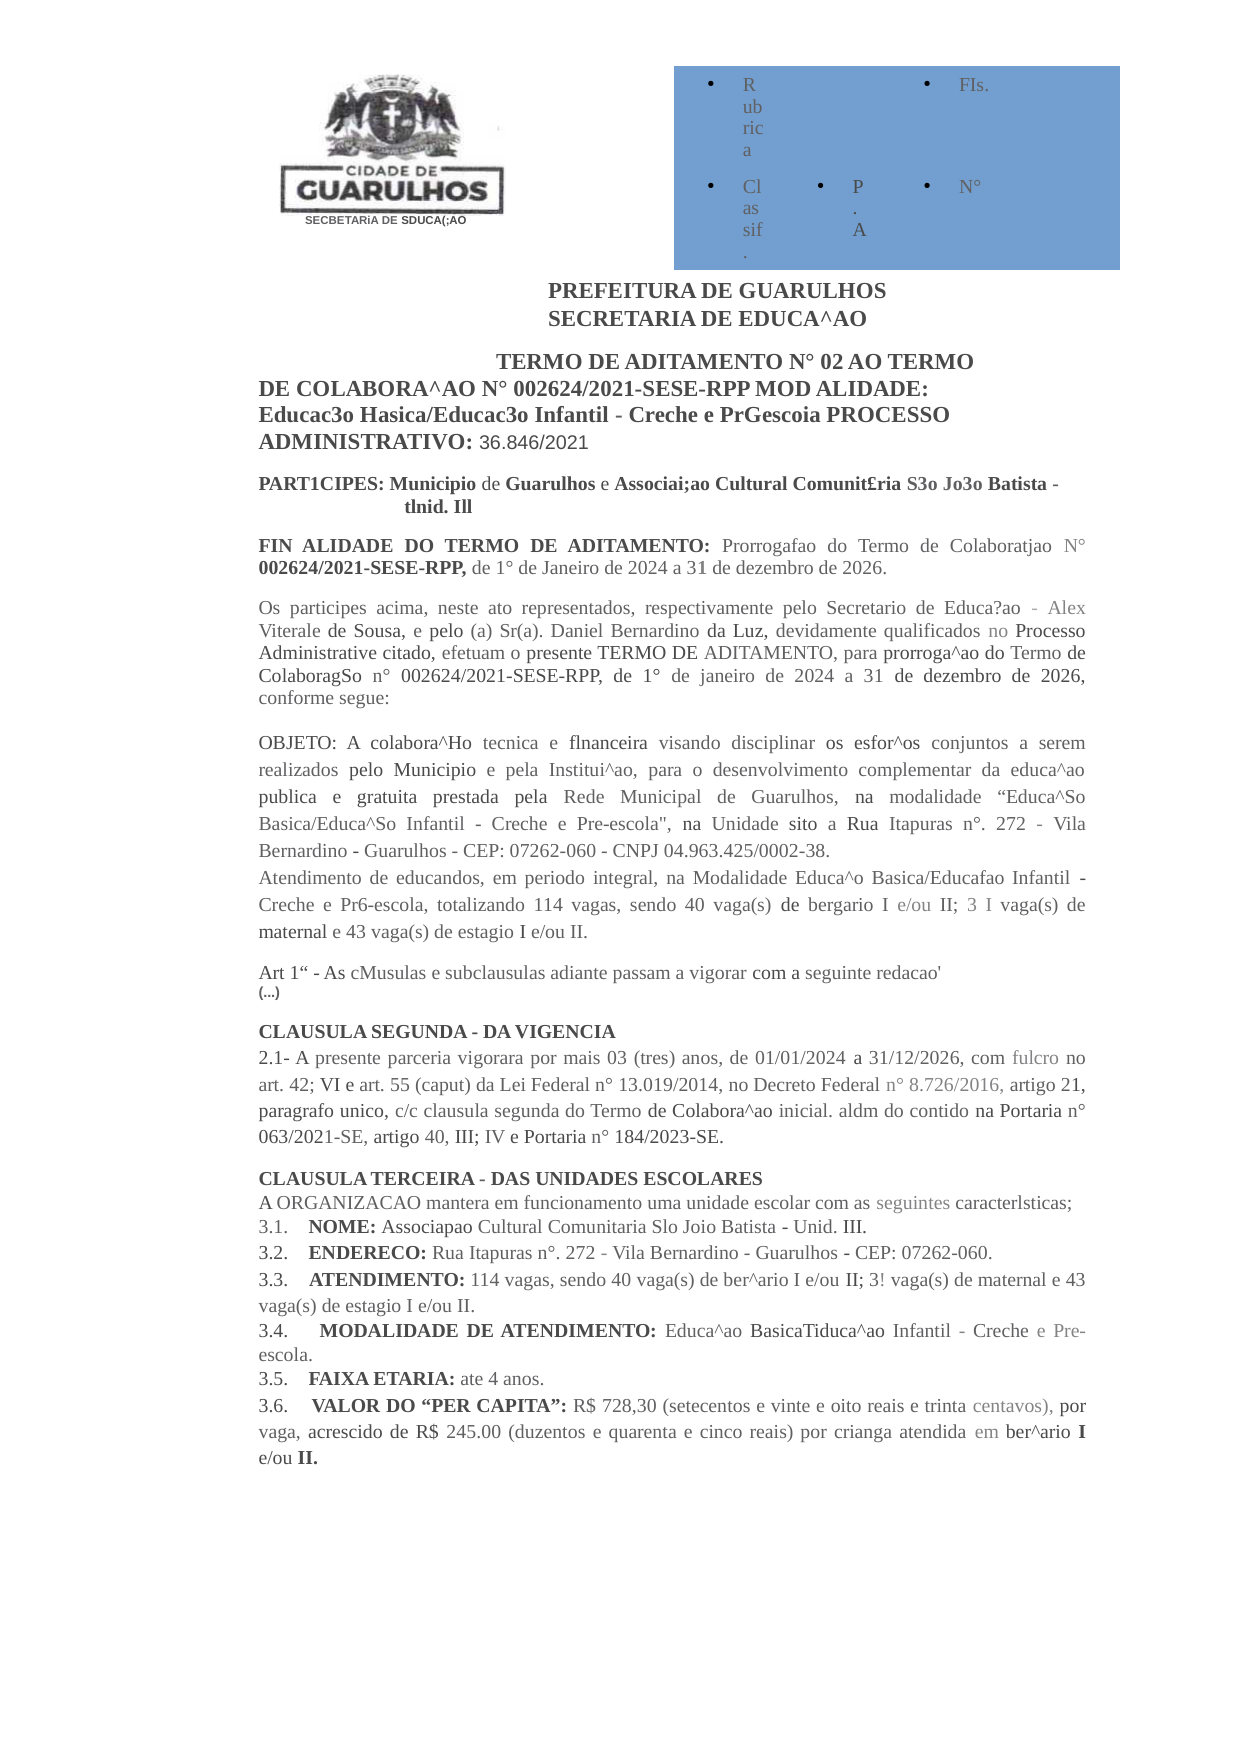

| Rubrica | | FIs. |
| --- | --- | --- |
| Classif. | P.A | N° |
SECBETARiA DE SDUCA(;Ao
PREFEITURA DE GUARULHOS SECRETARIA DE EDUCA^AO
TERMO DE ADITAMENTO N° 02 AO TERMO DE COLABORA^AO N° 002624/2021-SESE-RPP MOD ALIDADE: Educac3o Hasica/Educac3o Infantil - Creche e PrGescoia PROCESSO ADMINISTRATIVO: 36.846/2021
PART1CIPES: Municipio de Guarulhos e Associai;ao Cultural Comunit£ria S3o Jo3o Batista - tlnid. Ill
FIN ALIDADE DO TERMO DE ADITAMENTO: Prorrogafao do Termo de Colaboratjao N° 002624/2021-SESE-RPP, de 1° de Janeiro de 2024 a 31 de dezembro de 2026.
Os participes acima, neste ato representados, respectivamente pelo Secretario de Educa?ao - Alex Viterale de Sousa, e pelo (a) Sr(a). Daniel Bernardino da Luz, devidamente qualificados no Processo Administrative citado, efetuam o presente TERMO DE ADITAMENTO, para prorroga^ao do Termo de ColaboragSo n° 002624/2021-SESE-RPP, de 1° de janeiro de 2024 a 31 de dezembro de 2026, conforme segue:
OBJETO: A colabora^Ho tecnica e flnanceira visando disciplinar os esfor^os conjuntos a serem realizados pelo Municipio e pela Institui^ao, para o desenvolvimento complementar da educa^ao publica e gratuita prestada pela Rede Municipal de Guarulhos, na modalidade “Educa^So Basica/Educa^So Infantil - Creche e Pre-escola", na Unidade sito a Rua Itapuras n°. 272 - Vila Bernardino - Guarulhos - CEP: 07262-060 - CNPJ 04.963.425/0002-38.
Atendimento de educandos, em periodo integral, na Modalidade Educa^o Basica/Educafao Infantil - Creche e Pr6-escola, totalizando 114 vagas, sendo 40 vaga(s) de bergario I e/ou II; 3 I vaga(s) de maternal e 43 vaga(s) de estagio I e/ou II.
Art 1“ - As cMusulas e subclausulas adiante passam a vigorar com a seguinte redacao'
(...)
CLAUSULA SEGUNDA - DA VIGENCIA
2.1- A presente parceria vigorara por mais 03 (tres) anos, de 01/01/2024 a 31/12/2026, com fulcro no art. 42; VI e art. 55 (caput) da Lei Federal n° 13.019/2014, no Decreto Federal n° 8.726/2016, artigo 21, paragrafo unico, c/c clausula segunda do Termo de Colabora^ao inicial. aldm do contido na Portaria n° 063/2021-SE, artigo 40, III; IV e Portaria n° 184/2023-SE.
CLAUSULA TERCEIRA - DAS UNIDADES ESCOLARES
A ORGANIZACAO mantera em funcionamento uma unidade escolar com as seguintes caracterlsticas;
3.1. NOME: Associapao Cultural Comunitaria Slo Joio Batista - Unid. III.
3.2. ENDERECO: Rua Itapuras n°. 272 - Vila Bernardino - Guarulhos - CEP: 07262-060.
3.3. ATENDIMENTO: 114 vagas, sendo 40 vaga(s) de ber^ario I e/ou II; 3! vaga(s) de maternal e 43 vaga(s) de estagio I e/ou II.
3.4. MODALIDADE DE ATENDIMENTO: Educa^ao BasicaTiduca^ao Infantil - Creche e Pre-escola.
3.5. FAIXA ETARIA: ate 4 anos.
3.6. VALOR DO “PER CAPITA”: R$ 728,30 (setecentos e vinte e oito reais e trinta centavos), por vaga, acrescido de R$ 245.00 (duzentos e quarenta e cinco reais) por crianga atendida em ber^ario I e/ou II.